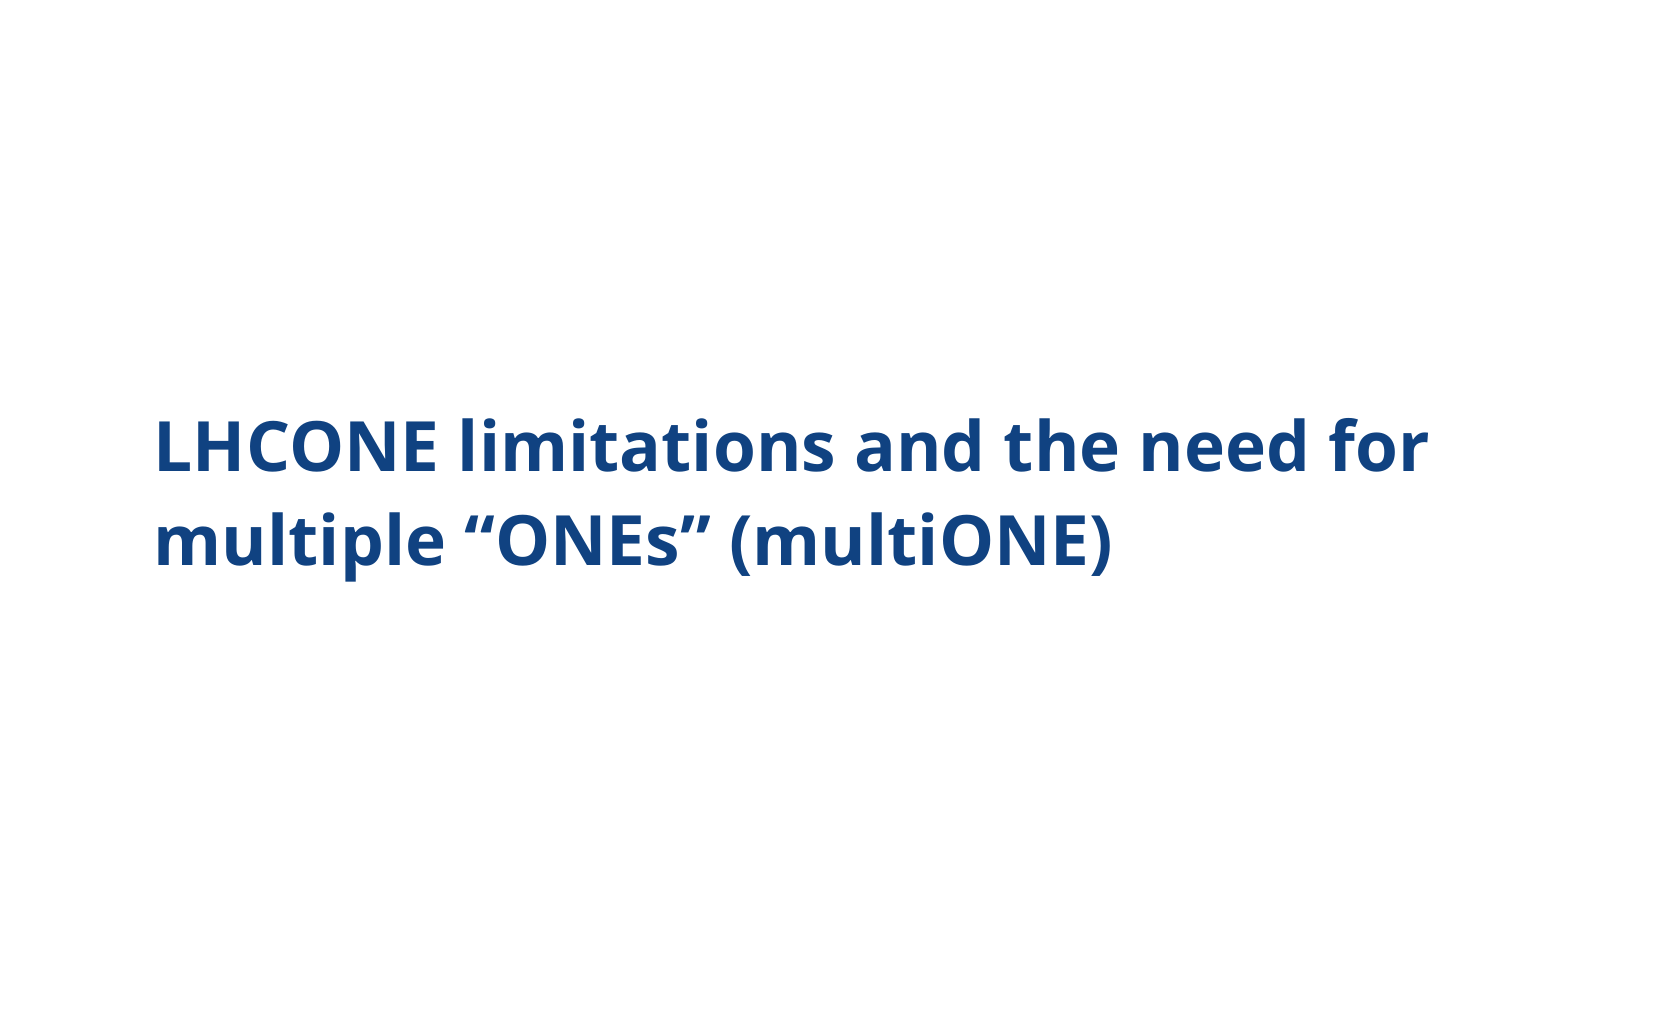

# LHCONE limitations and the need for multiple “ONEs” (multiONE)